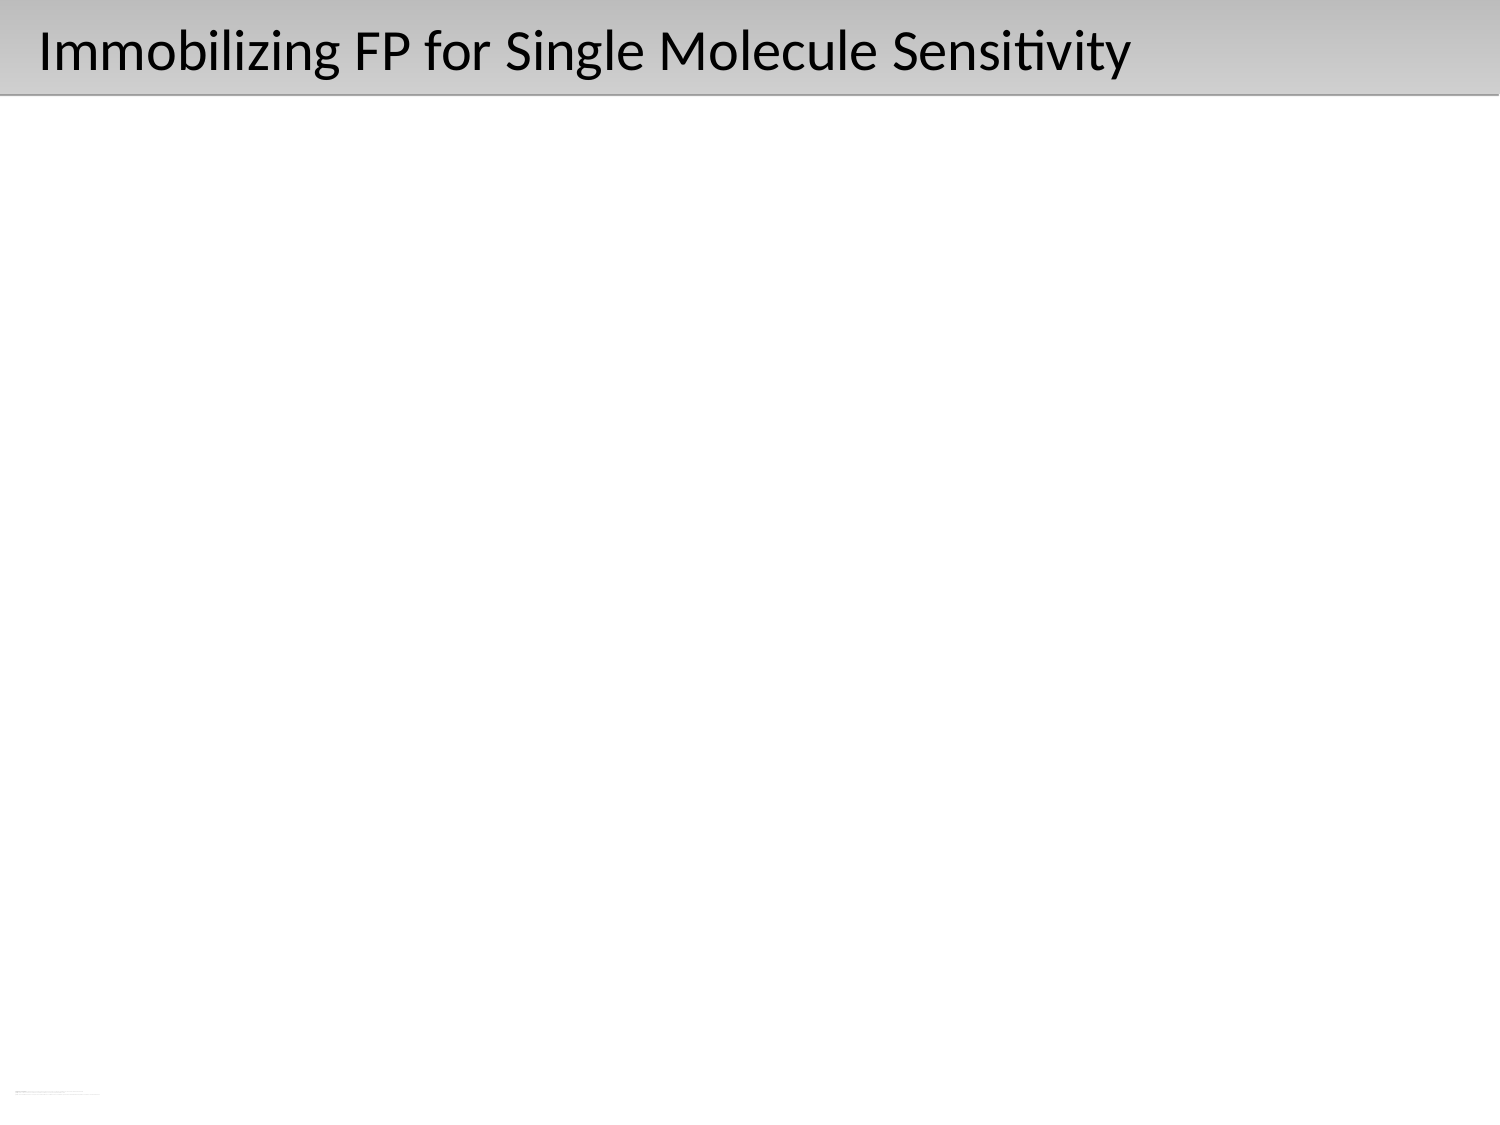

# Immobilizing FP for Single Molecule Sensitivity
PROBLEM how to confine the protein from freely diffusing
Monitoring protein production by detecting newly generated protein molecules on the cell’s membrane by fusing them with the Venus gene under the control of lac promoter once expressed the membrane targeted protein Venus molecule quickly folds, mature and translocates onto the cell's plasma membrane where they can be detected individually
Specific binding of Venus labeled transcription factor to its specific site on the chromosome DNA which is stationary on the data collection timescale upon specific binding transcription factor might be detected at single molecule level and in vivo kinetics of IPTG induction
Stroboscopic /a short excitation pulses this allow detection of the FP in cytoplasm 0.3 ms pulses during which transcription factor is nonspecifically bound to DNA . Continues stroboscopic illumination can be used to measure protein mobility also by determining the shortest excitation pulse needed to maintain diffraction limited spot size in the image it is possible to estimate upper limit for the mean resident time of the protein on DNA before dissociation